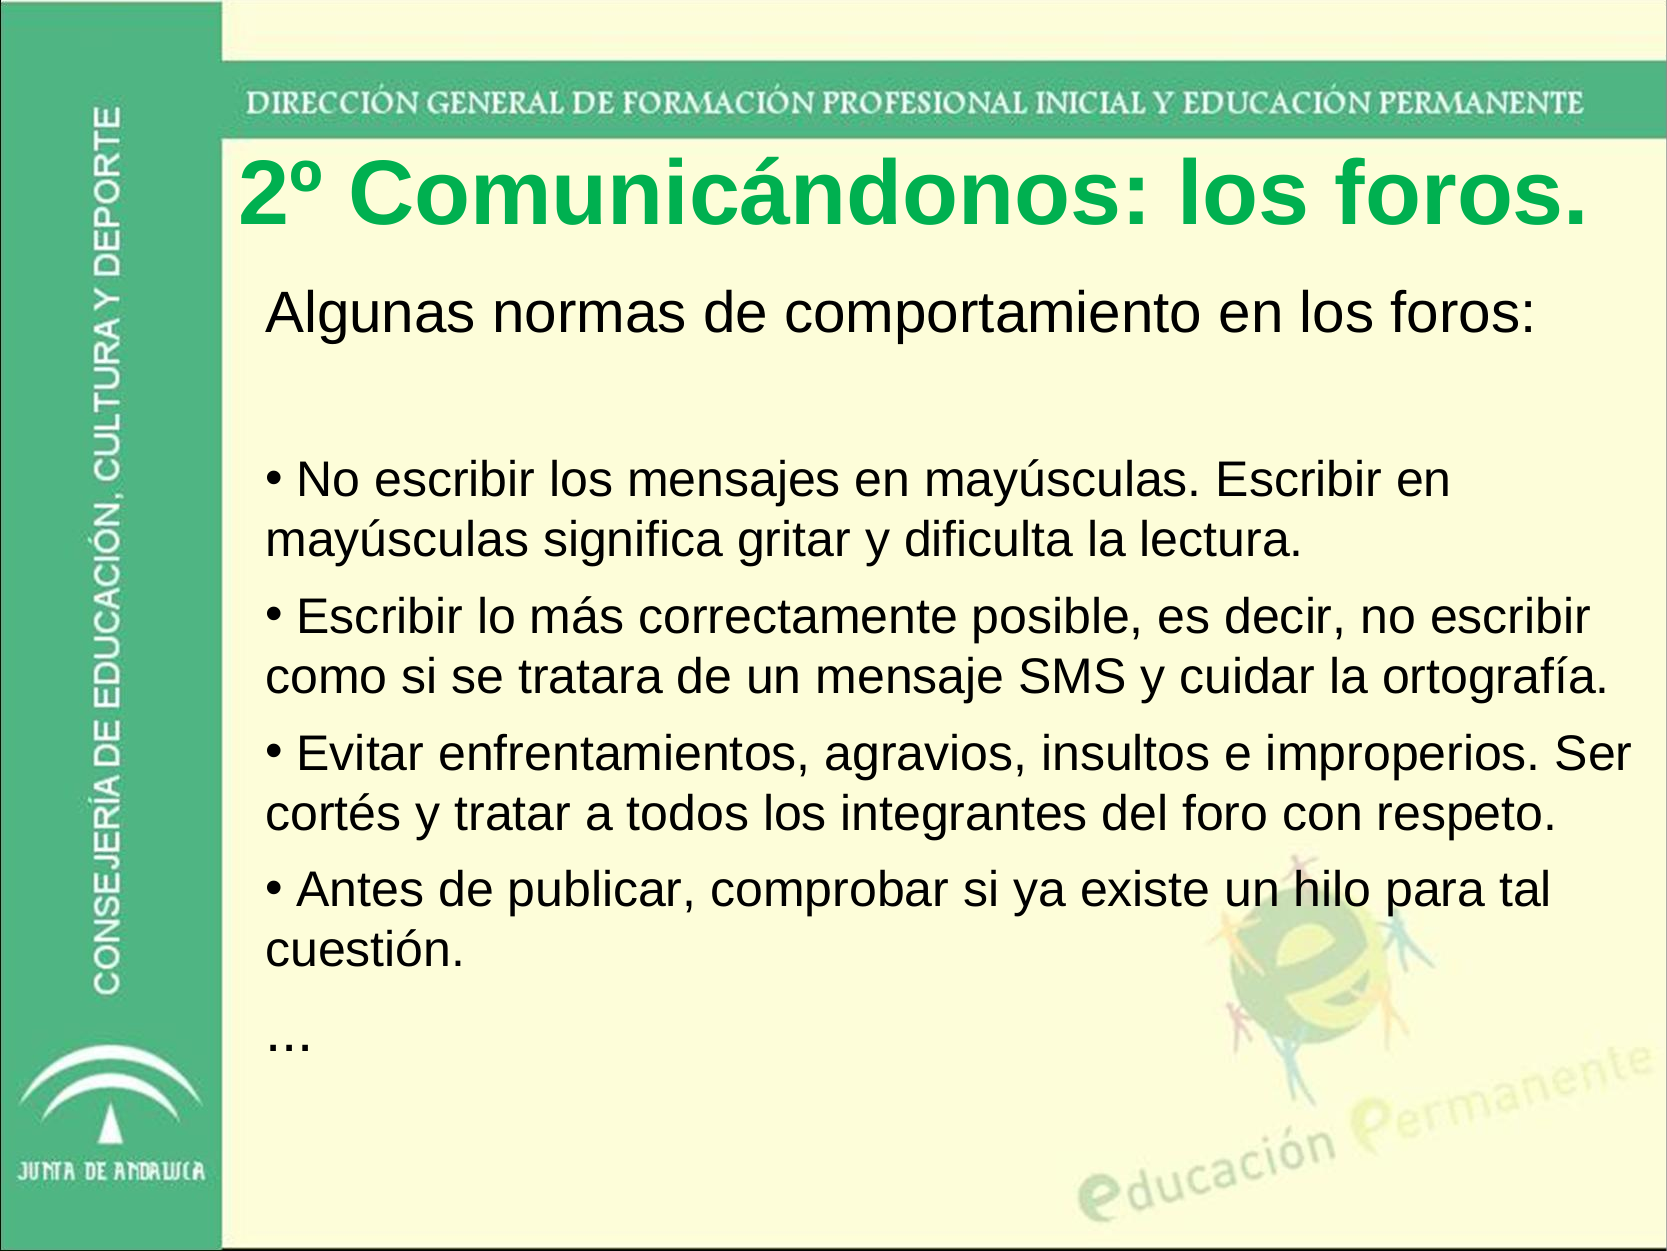

# 2º Comunicándonos: los foros.
Algunas normas de comportamiento en los foros:
 No escribir los mensajes en mayúsculas. Escribir en mayúsculas significa gritar y dificulta la lectura.
 Escribir lo más correctamente posible, es decir, no escribir como si se tratara de un mensaje SMS y cuidar la ortografía.
 Evitar enfrentamientos, agravios, insultos e improperios. Ser cortés y tratar a todos los integrantes del foro con respeto.
 Antes de publicar, comprobar si ya existe un hilo para tal cuestión.
...